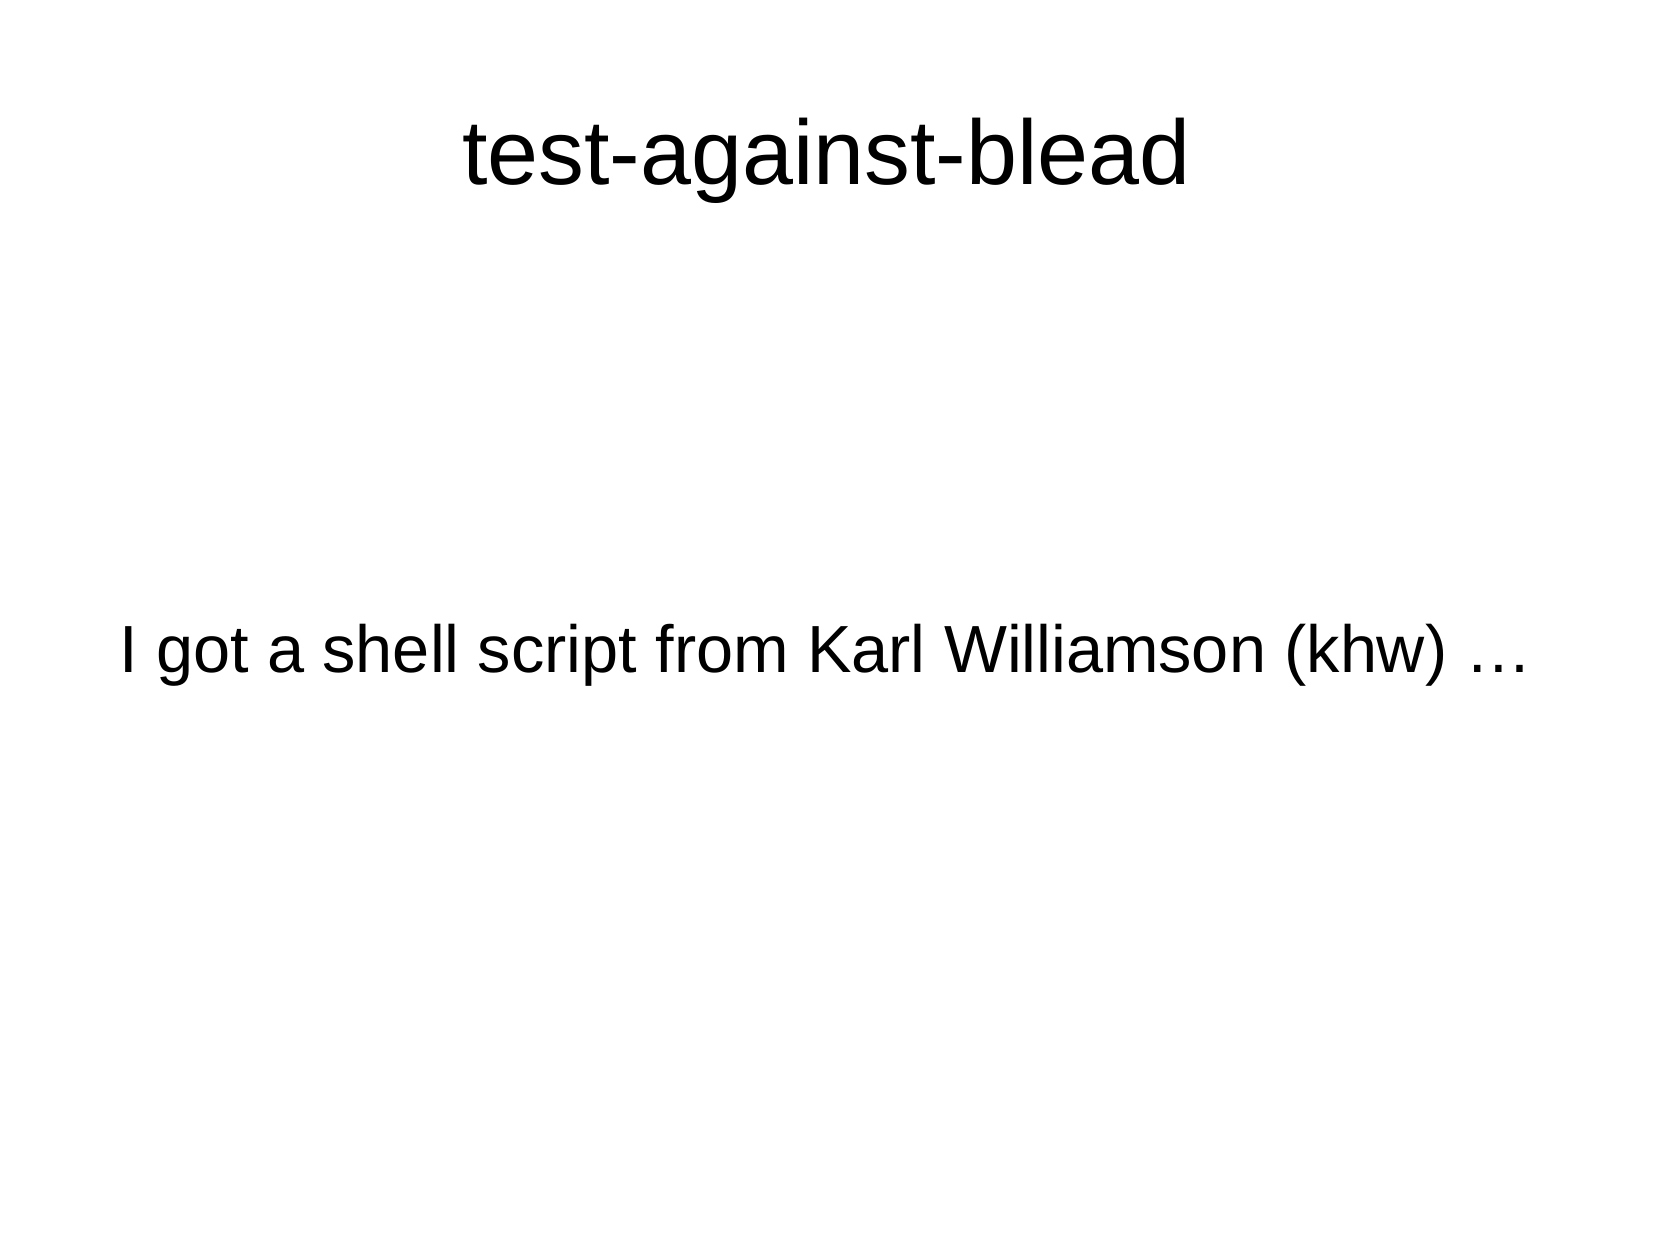

# test-against-blead
I got a shell script from Karl Williamson (khw) …